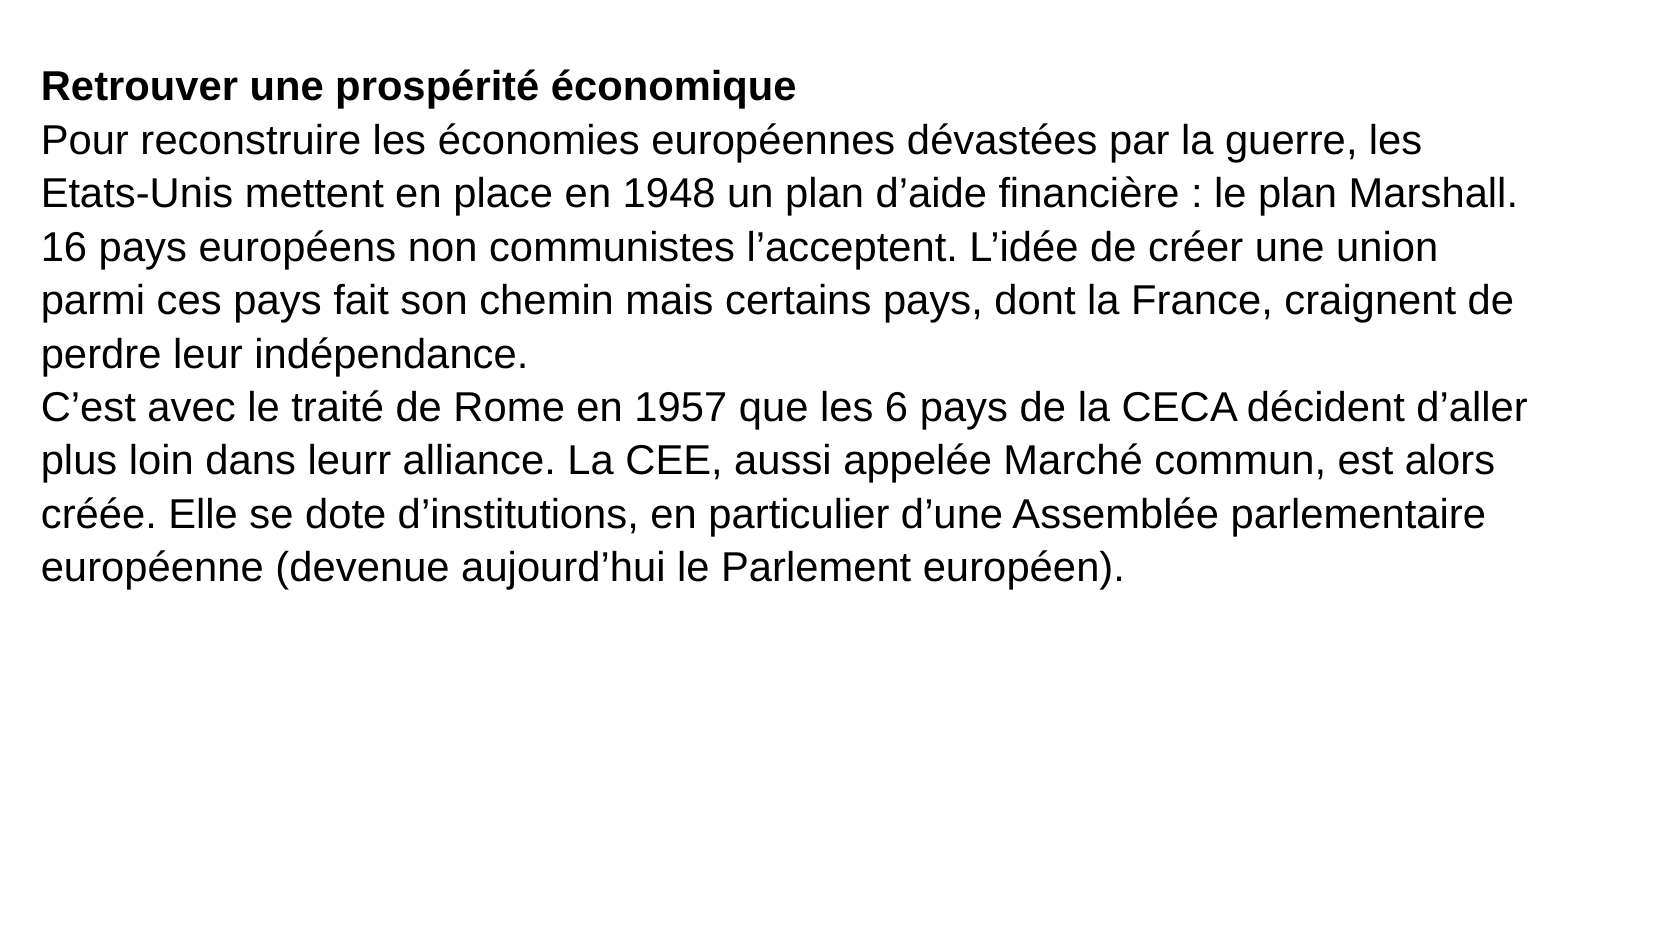

# Retrouver une prospérité économique
Pour reconstruire les économies européennes dévastées par la guerre, les Etats-Unis mettent en place en 1948 un plan d’aide financière : le plan Marshall. 16 pays européens non communistes l’acceptent. L’idée de créer une union parmi ces pays fait son chemin mais certains pays, dont la France, craignent de perdre leur indépendance.
C’est avec le traité de Rome en 1957 que les 6 pays de la CECA décident d’aller plus loin dans leurr alliance. La CEE, aussi appelée Marché commun, est alors créée. Elle se dote d’institutions, en particulier d’une Assemblée parlementaire européenne (devenue aujourd’hui le Parlement européen).